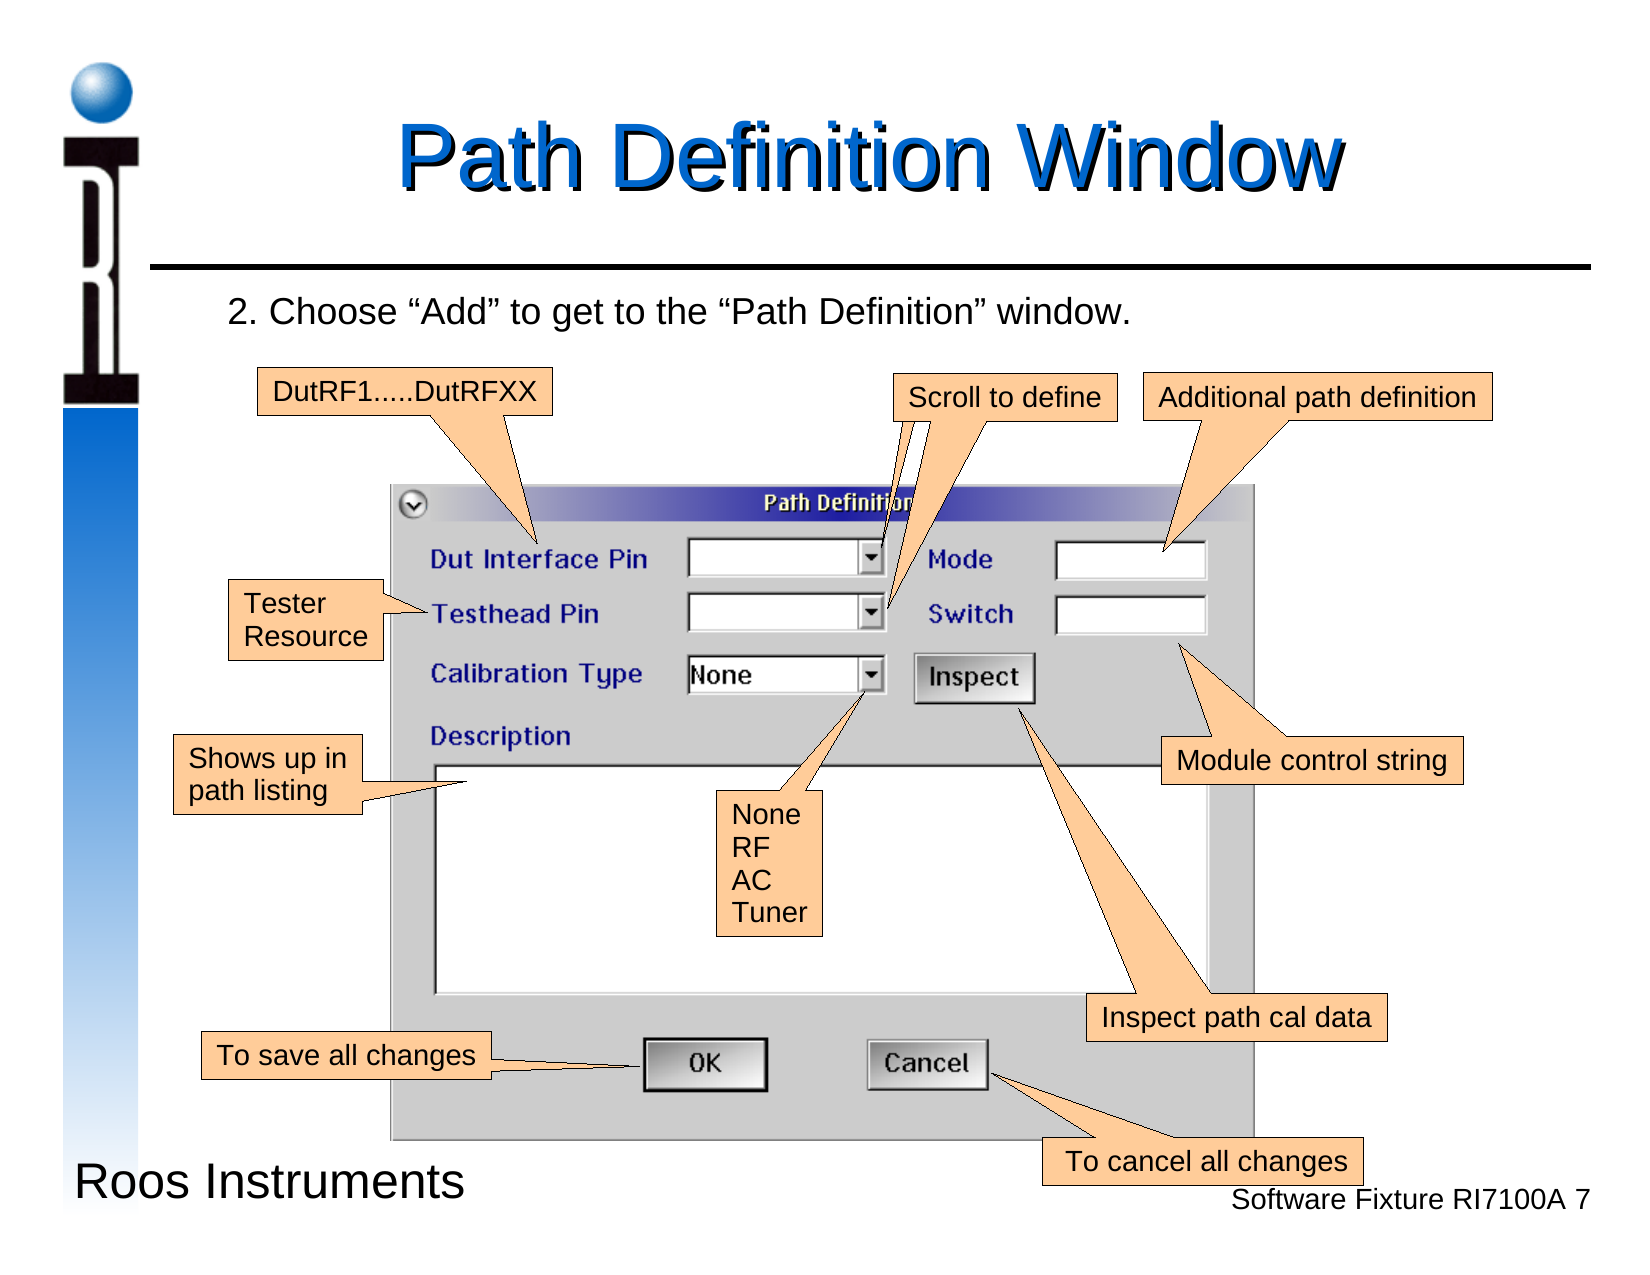

# Path Definition Window
2. Choose “Add” to get to the “Path Definition” window.
DutRF1.....DutRFXX
Additional path definition
Scroll to define
Tester
Resource
Shows up in
path listing
Module control string
None
RF
AC
Tuner
Inspect path cal data
To save all changes
7
 To cancel all changes